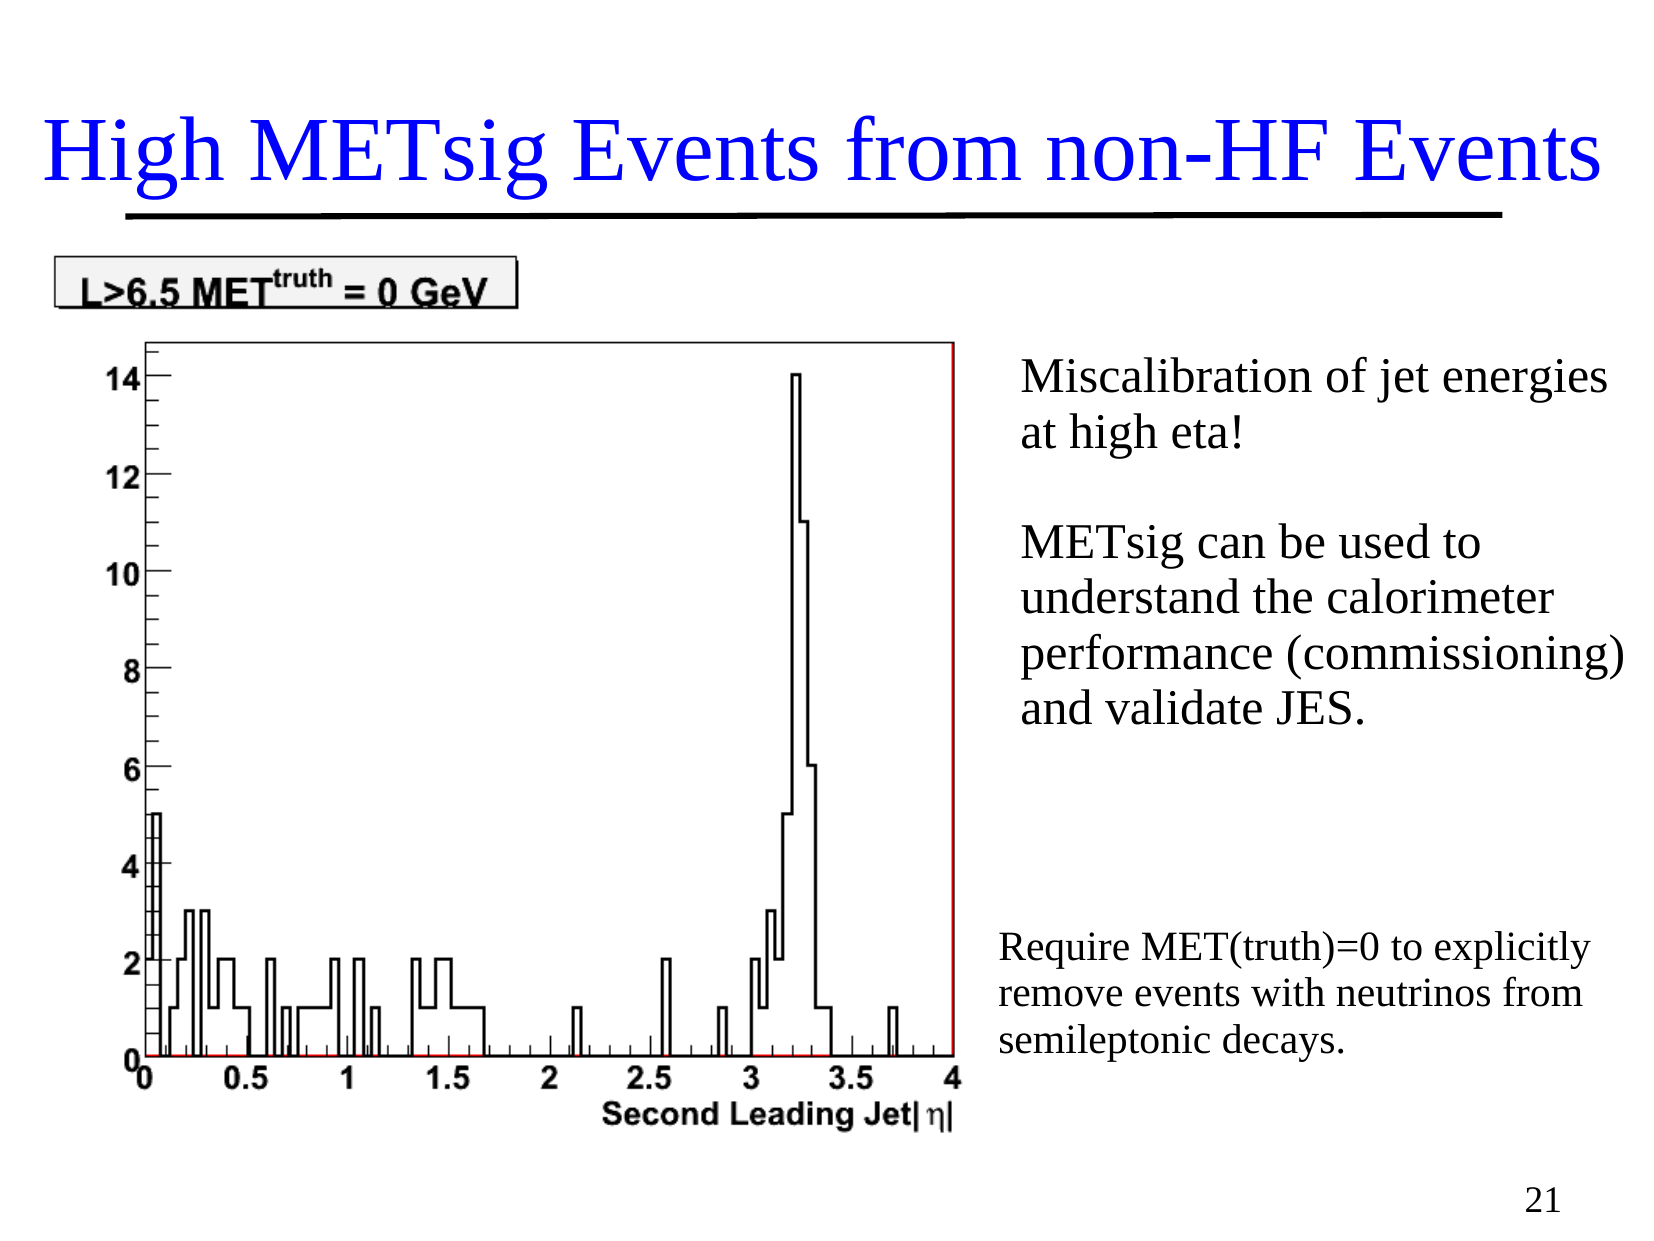

High METsig Events from non-HF Events
Miscalibration of jet energies
at high eta!
METsig can be used to
understand the calorimeter
performance (commissioning)
and validate JES.
Require MET(truth)=0 to explicitly
remove events with neutrinos from
semileptonic decays.